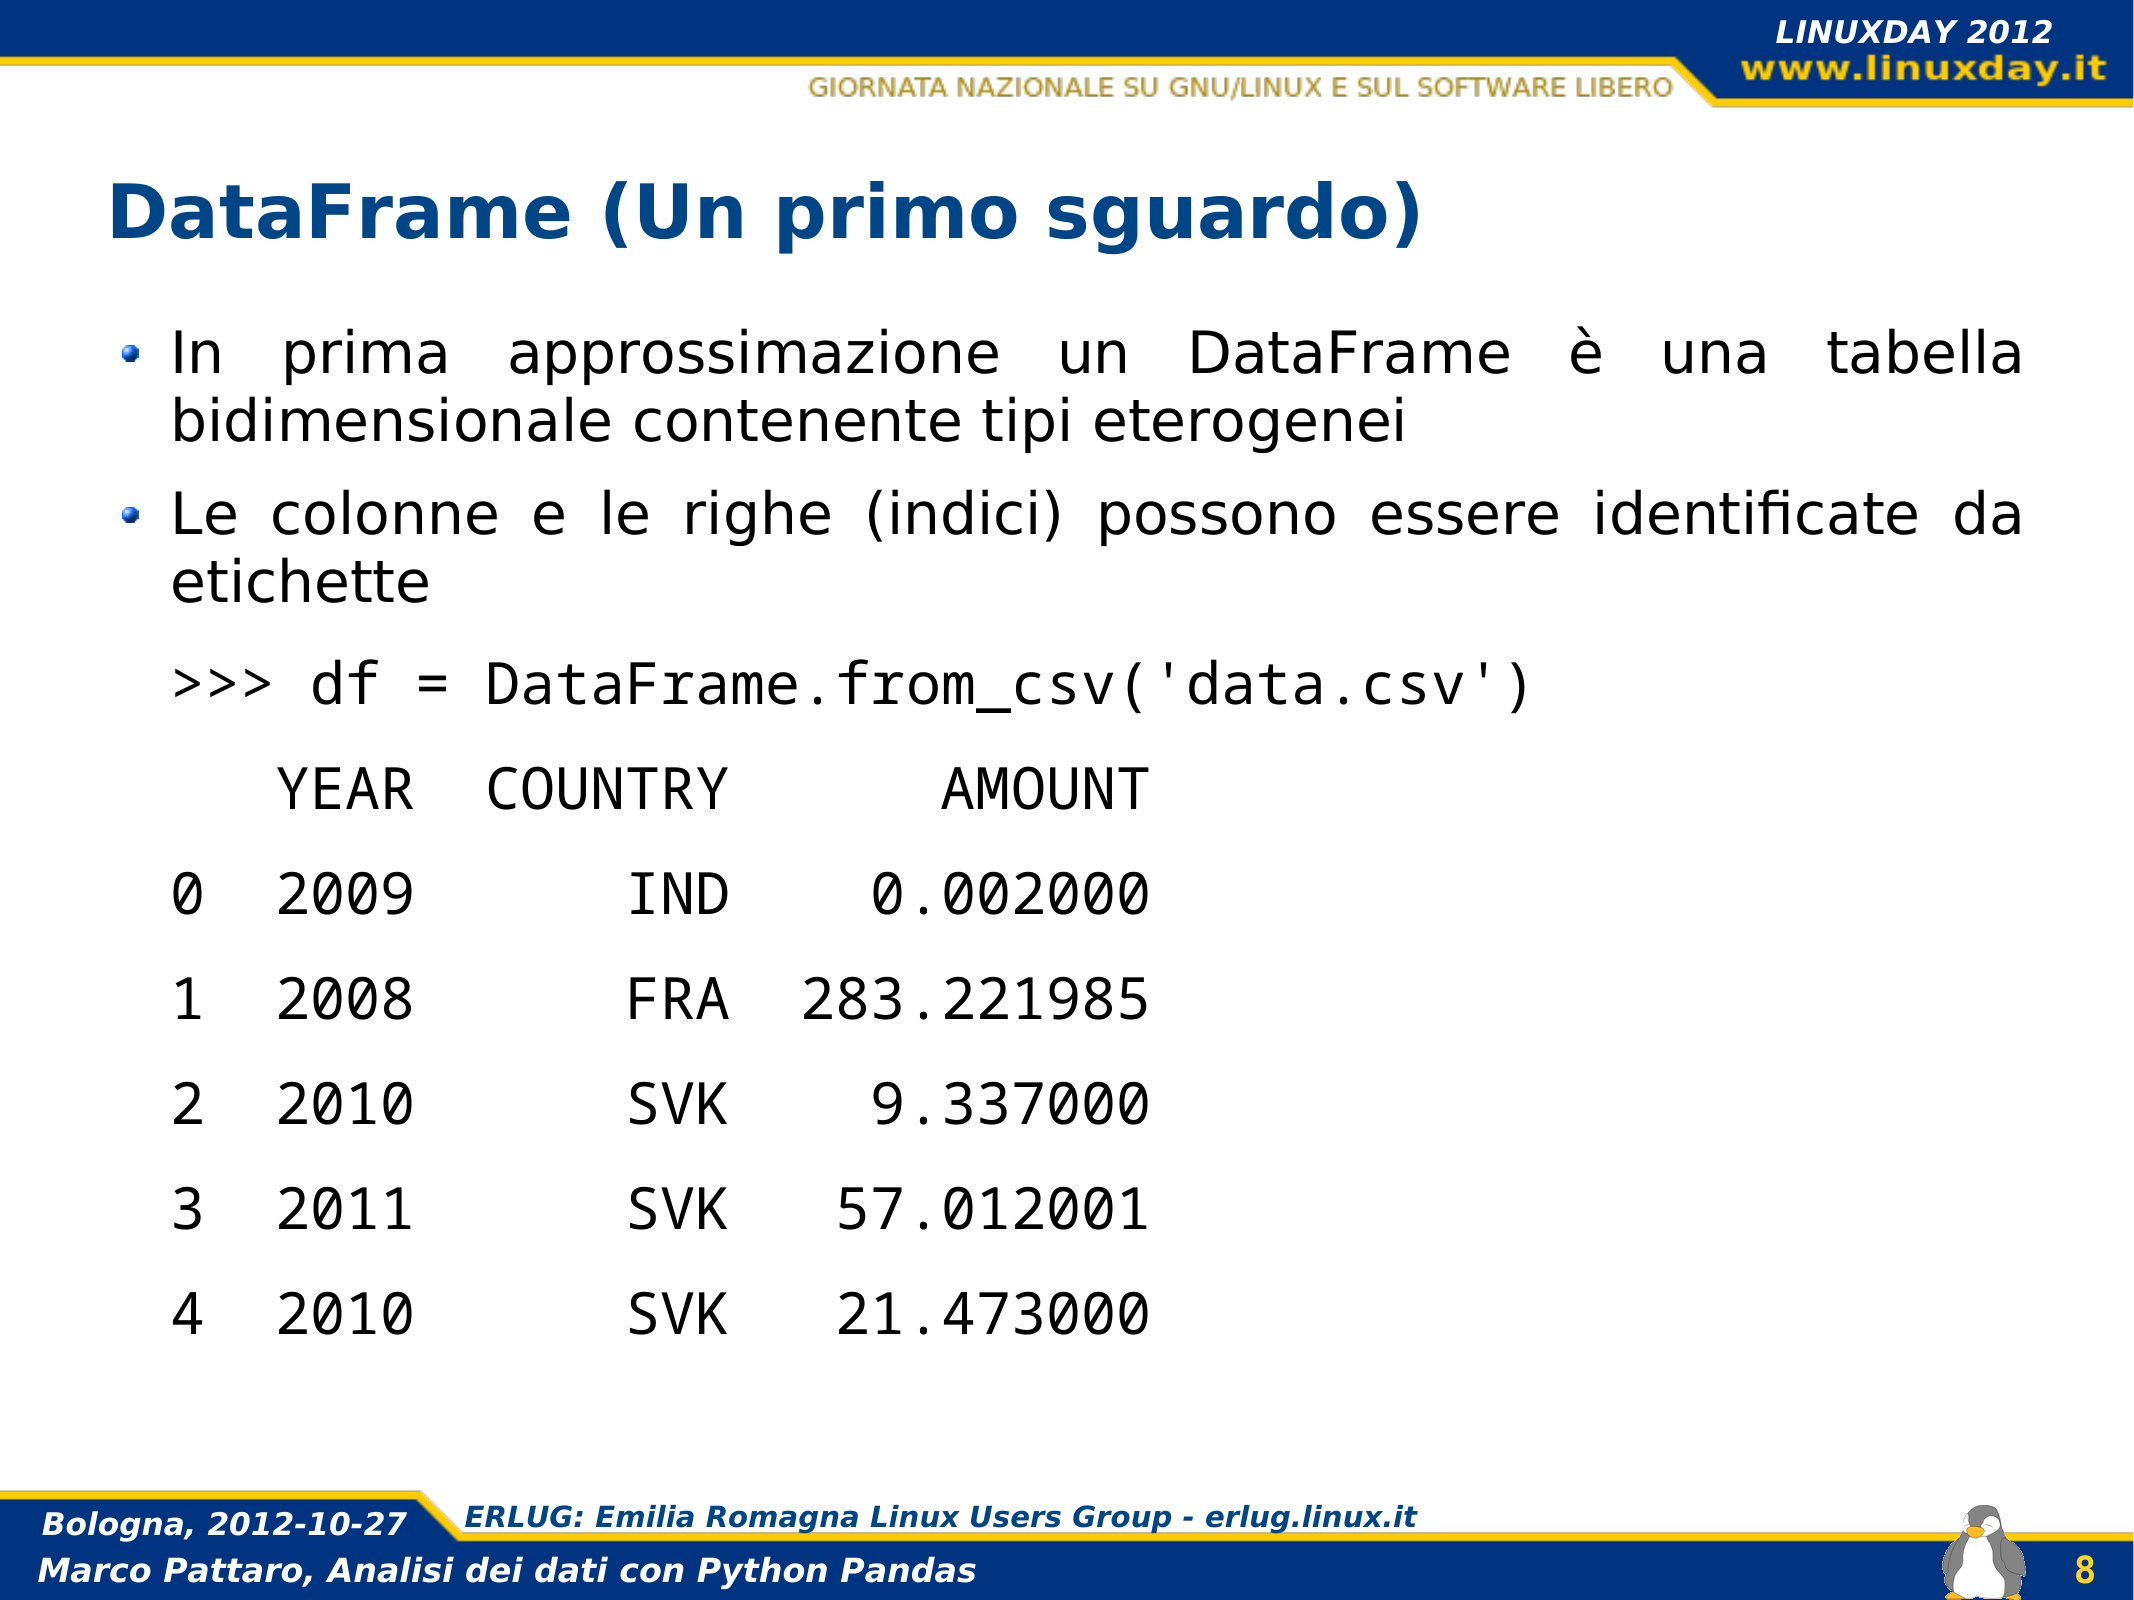

# DataFrame (Un primo sguardo)
In prima approssimazione un DataFrame è una tabella bidimensionale contenente tipi eterogenei
Le colonne e le righe (indici) possono essere identificate da etichette
>>> df = DataFrame.from_csv('data.csv')
 YEAR COUNTRY AMOUNT
0 2009 IND 0.002000
1 2008 FRA 283.221985
2 2010 SVK 9.337000
3 2011 SVK 57.012001
4 2010 SVK 21.473000